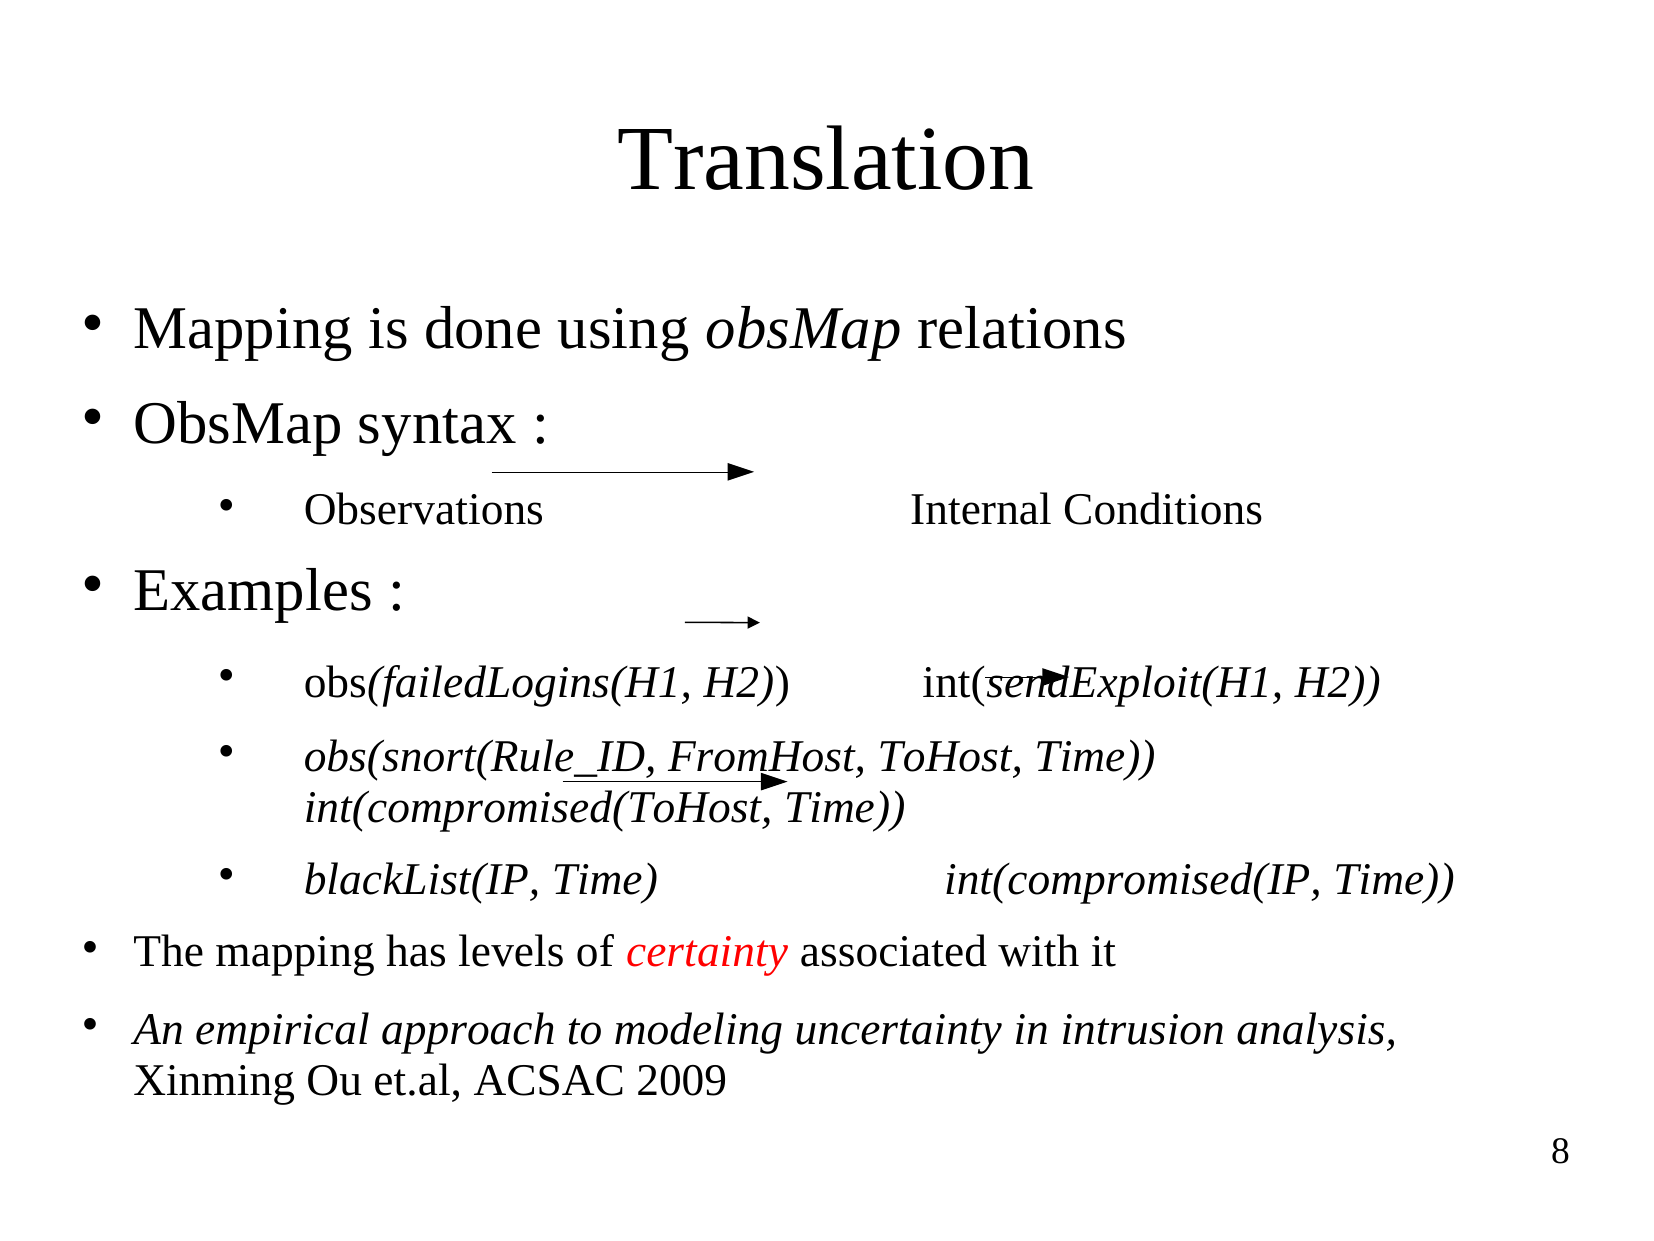

# Translation
Mapping is done using obsMap relations
ObsMap syntax :
Observations Internal Conditions
Examples :
obs(failedLogins(H1, H2)) int(sendExploit(H1, H2))
obs(snort(Rule_ID, FromHost, ToHost, Time)) int(compromised(ToHost, Time))
blackList(IP, Time) int(compromised(IP, Time))
The mapping has levels of certainty associated with it
An empirical approach to modeling uncertainty in intrusion analysis, Xinming Ou et.al, ACSAC 2009
8